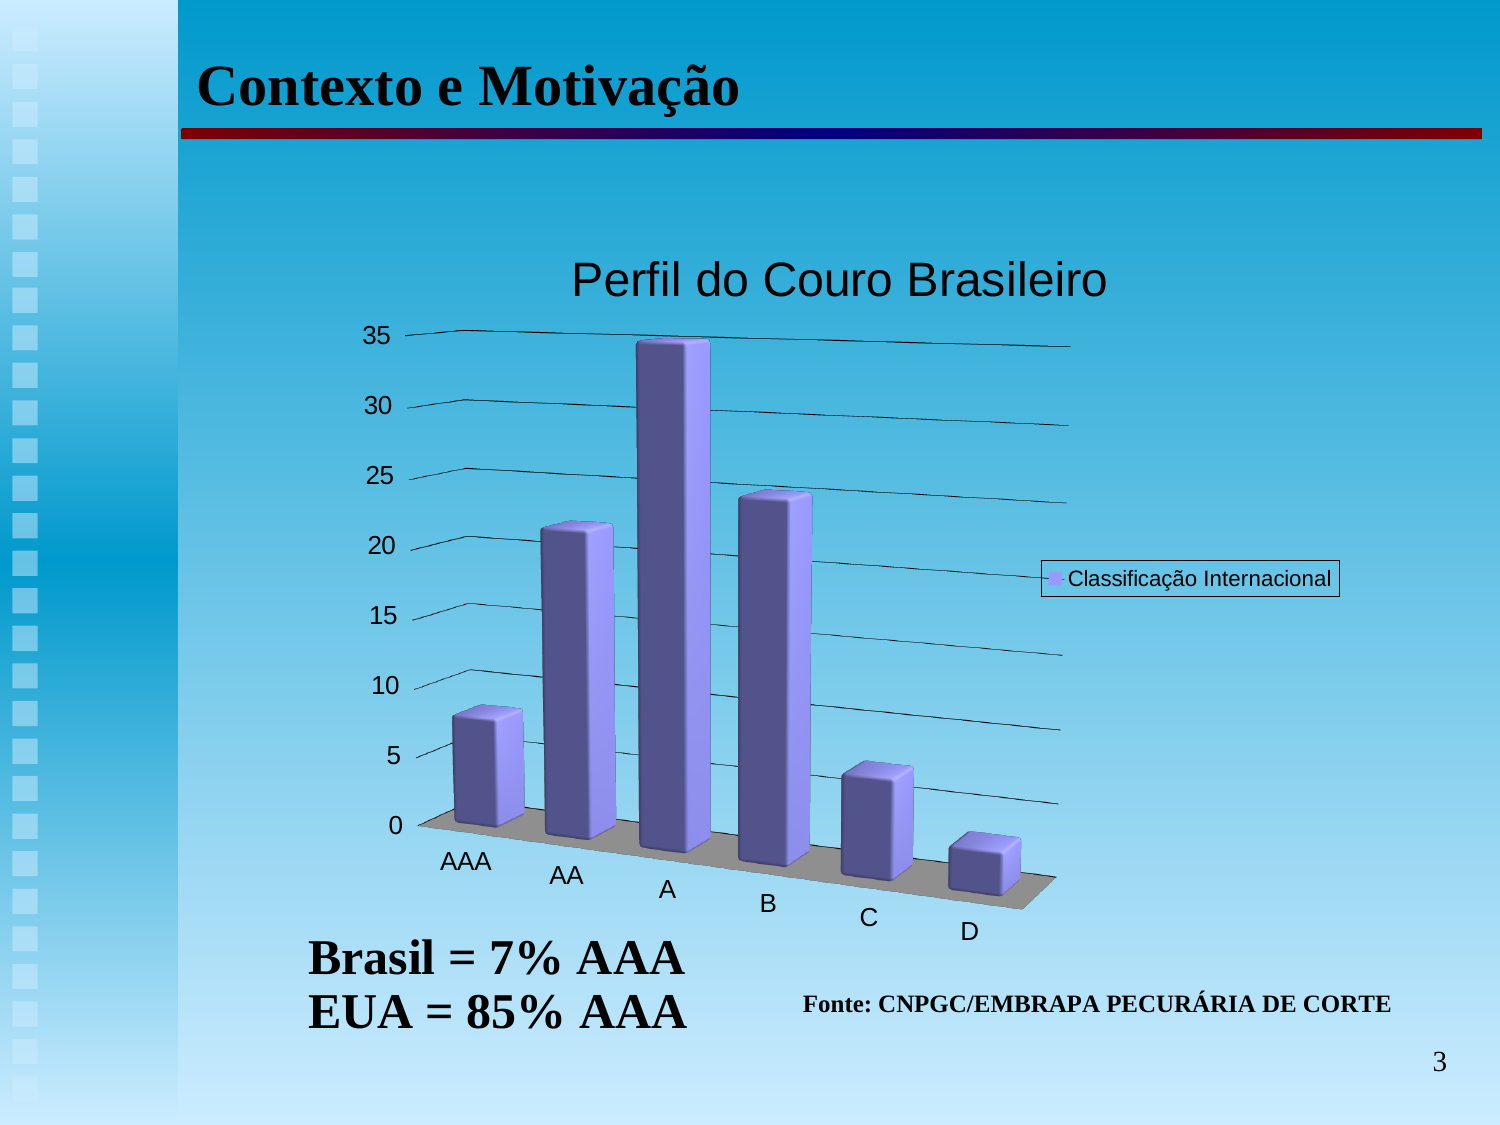

# Contexto e Motivação
[unsupported chart]
Brasil = 7% AAA
EUA = 85% AAA
Fonte: CNPGC/EMBRAPA PECURÁRIA DE CORTE